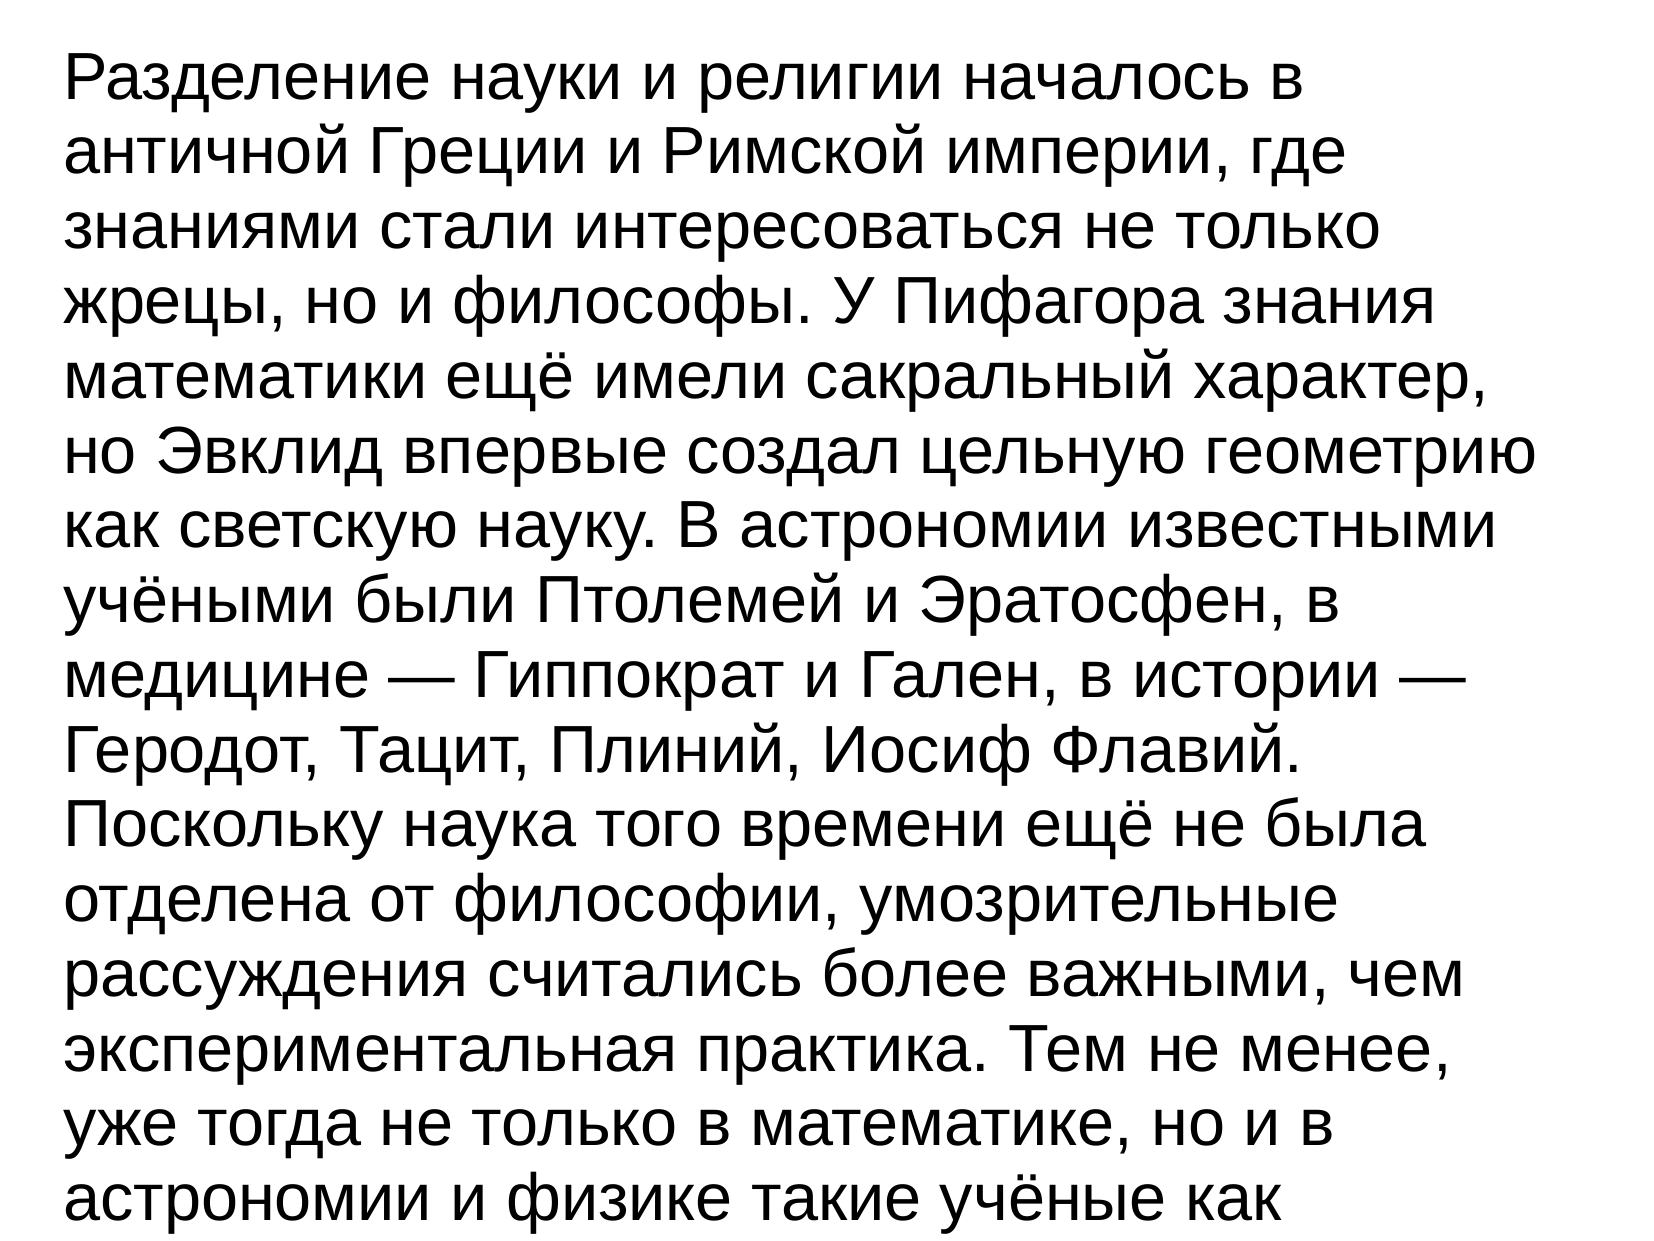

# Разделение науки и религии началось в античной Греции и Римской империи, где знаниями стали интересоваться не только жрецы, но и философы. У Пифагора знания математики ещё имели сакральный характер, но Эвклид впервые создал цельную геометрию как светскую науку. В астрономии известными учёными были Птолемей и Эратосфен, в медицине — Гиппократ и Гален, в истории — Геродот, Тацит, Плиний, Иосиф Флавий. Поскольку наука того времени ещё не была отделена от философии, умозрительные рассуждения считались более важными, чем экспериментальная практика. Тем не менее, уже тогда не только в математике, но и в астрономии и физике такие учёные как Птолемей и Архимед применяли сложный математический аппарат для расчёта движения небесных светил и конструирования механизмов.